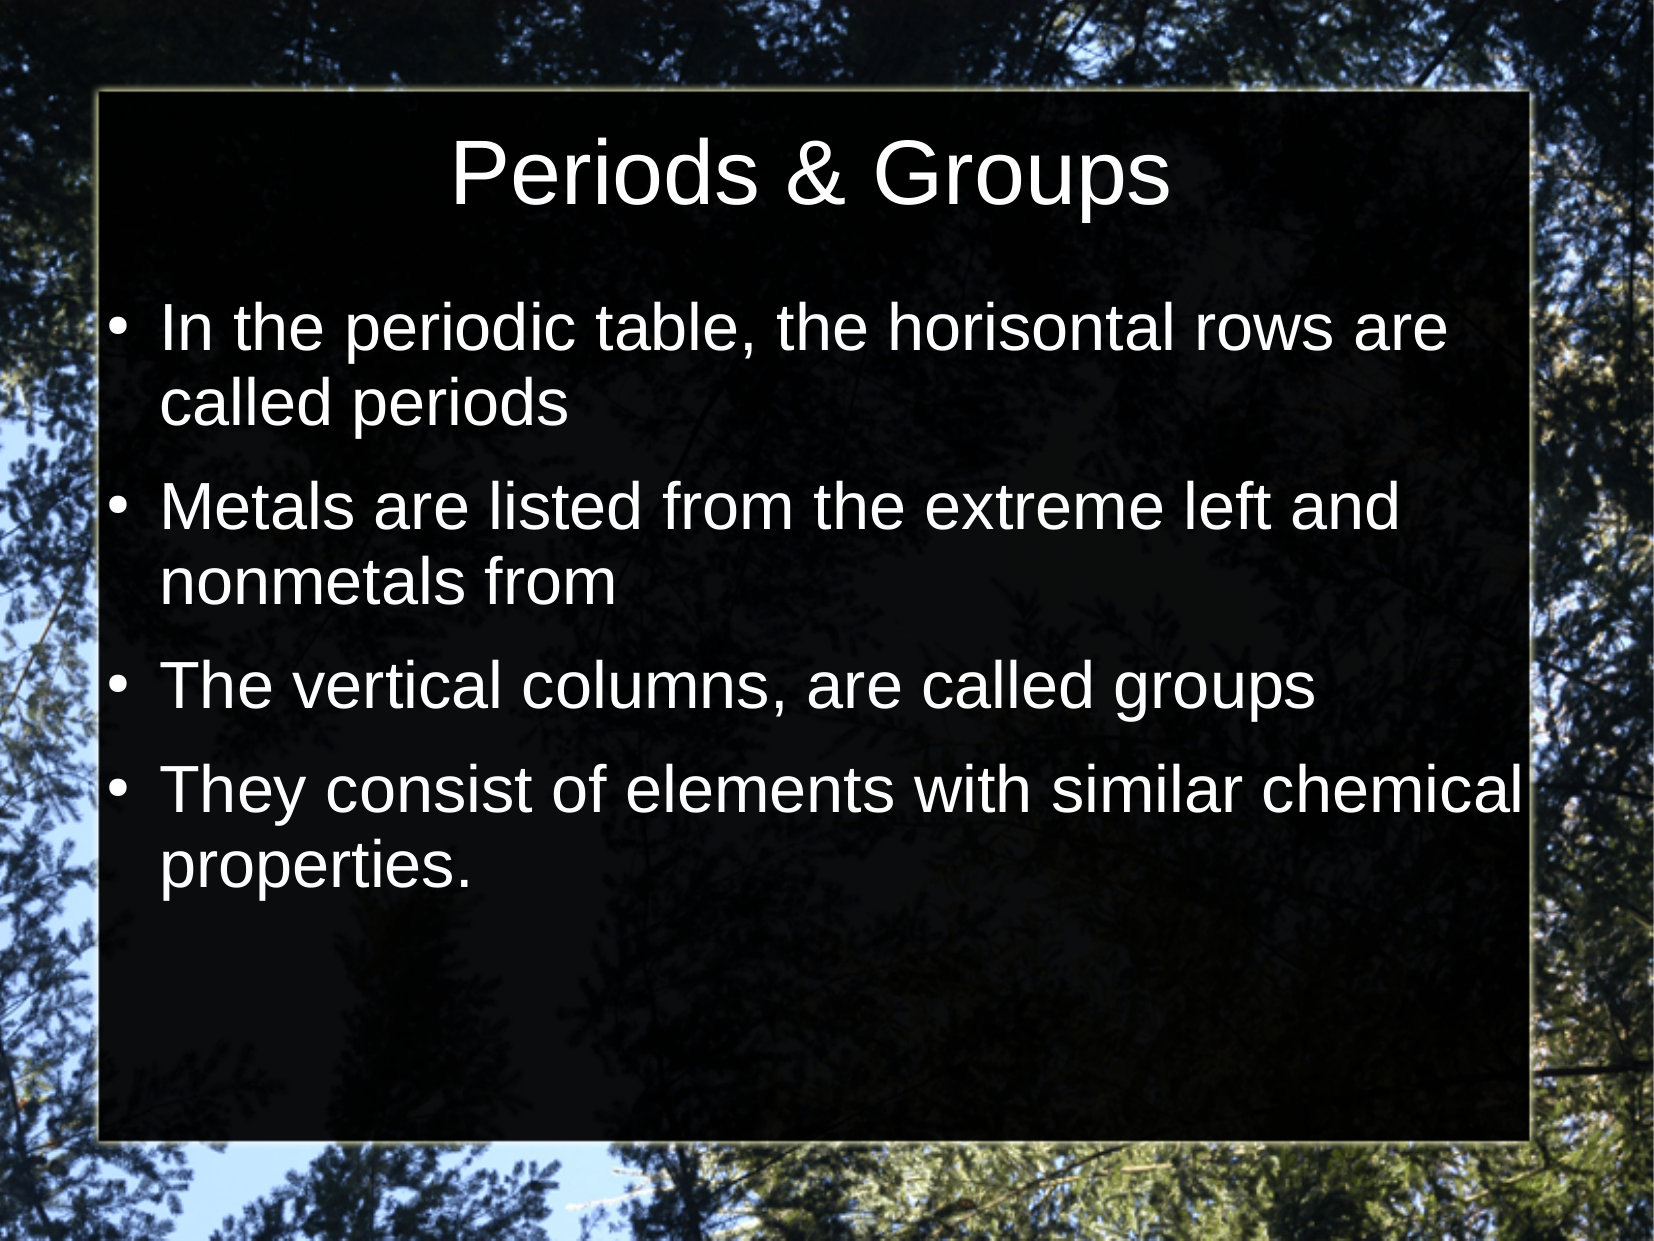

# Periods & Groups
In the periodic table, the horisontal rows are called periods
Metals are listed from the extreme left and nonmetals from
The vertical columns, are called groups
They consist of elements with similar chemical properties.